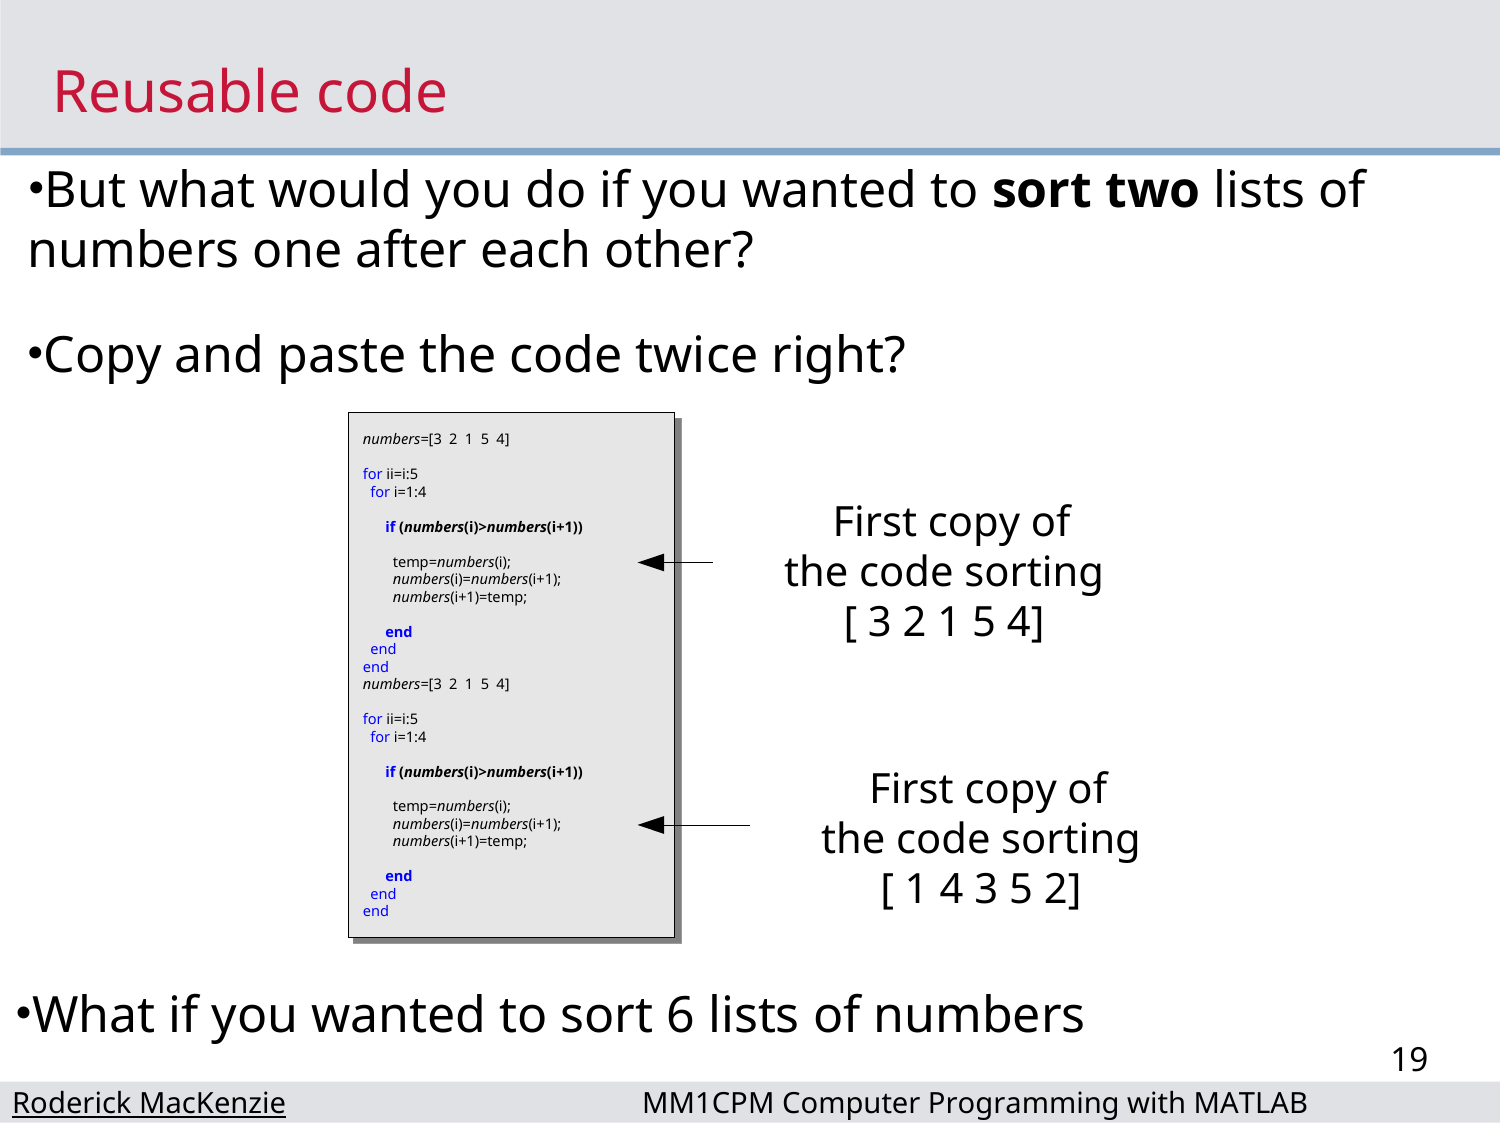

# Reusable code
But what would you do if you wanted to sort two lists of numbers one after each other?
Copy and paste the code twice right?
numbers=[3 2 1 5 4]
for ii=i:5
 for i=1:4
 if (numbers(i)>numbers(i+1))
 temp=numbers(i);
 numbers(i)=numbers(i+1);
 numbers(i+1)=temp;
 end
 end
end
numbers=[3 2 1 5 4]
for ii=i:5
 for i=1:4
 if (numbers(i)>numbers(i+1))
 temp=numbers(i);
 numbers(i)=numbers(i+1);
 numbers(i+1)=temp;
 end
 end
end
First copy of
the code sorting
[ 3 2 1 5 4]
First copy of
the code sorting
[ 1 4 3 5 2]
What if you wanted to sort 6 lists of numbers